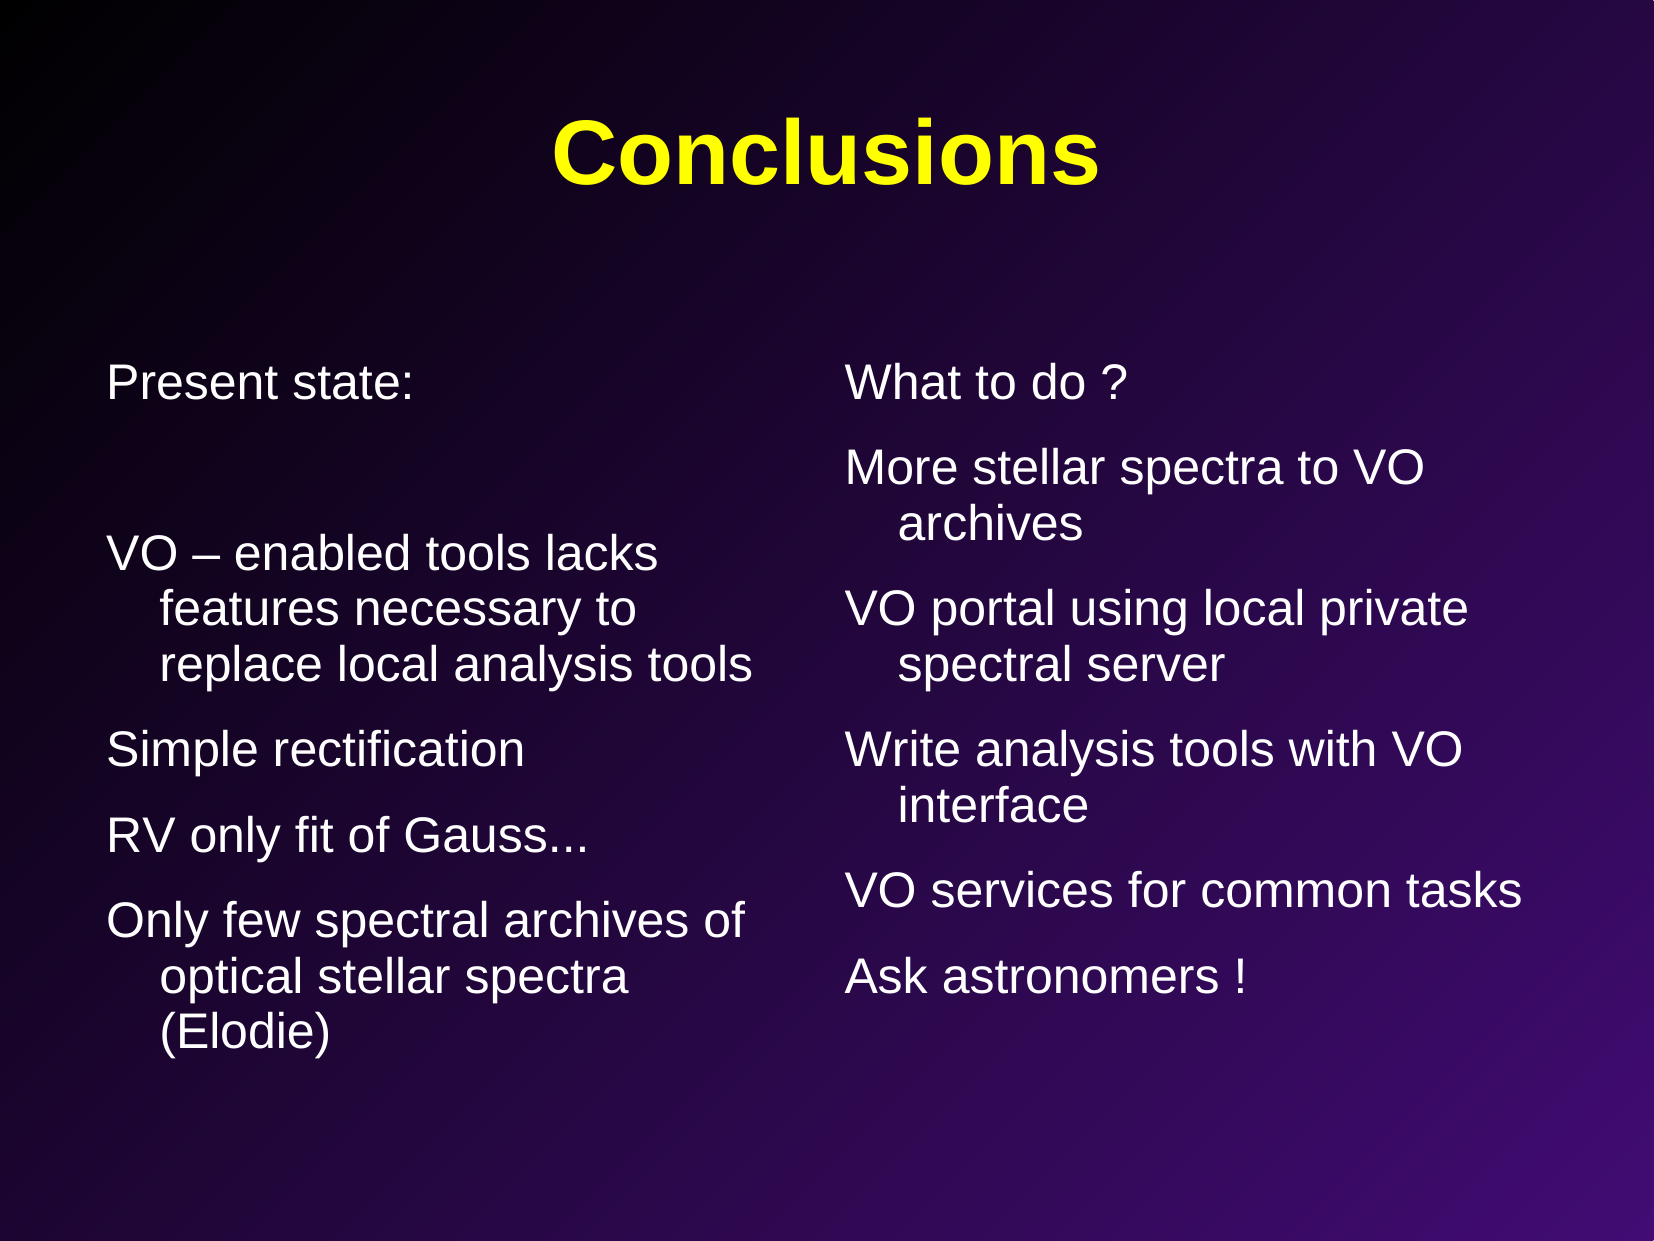

# Conclusions
Present state:
VO – enabled tools lacks features necessary to replace local analysis tools
Simple rectification
RV only fit of Gauss...
Only few spectral archives of optical stellar spectra (Elodie)
What to do ?
More stellar spectra to VO archives
VO portal using local private spectral server
Write analysis tools with VO interface
VO services for common tasks
Ask astronomers !